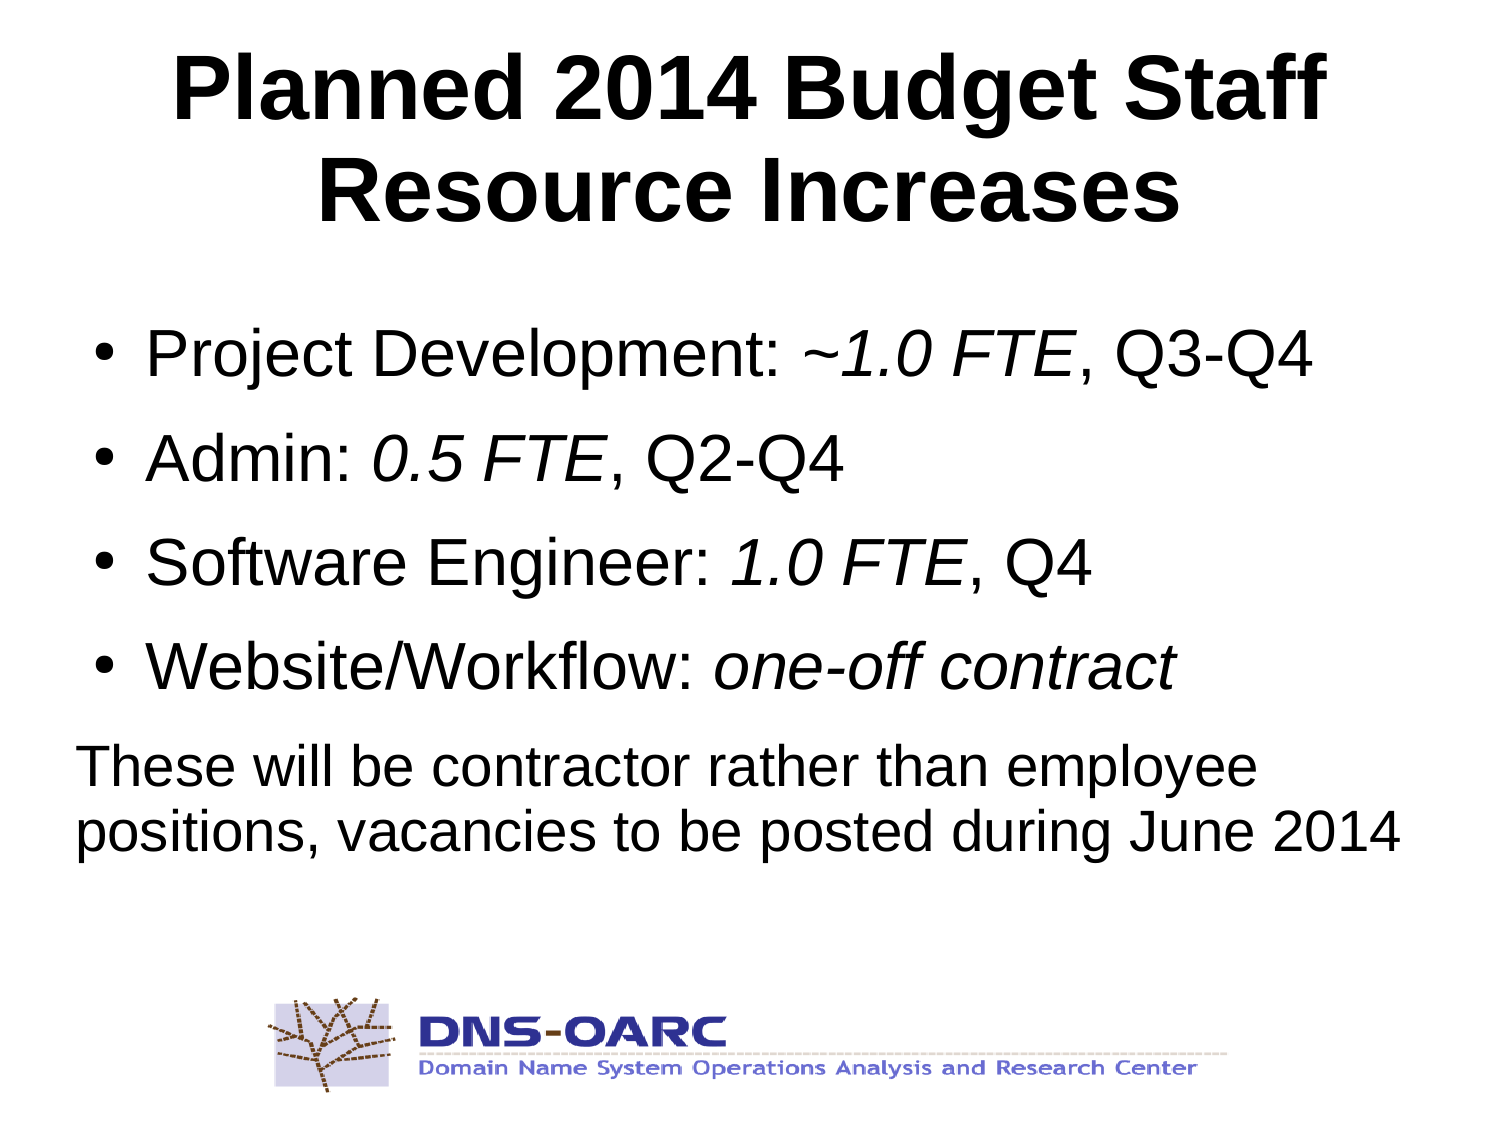

# Planned 2014 Budget Staff Resource Increases
Project Development: ~1.0 FTE, Q3-Q4
Admin: 0.5 FTE, Q2-Q4
Software Engineer: 1.0 FTE, Q4
Website/Workflow: one-off contract
These will be contractor rather than employee positions, vacancies to be posted during June 2014